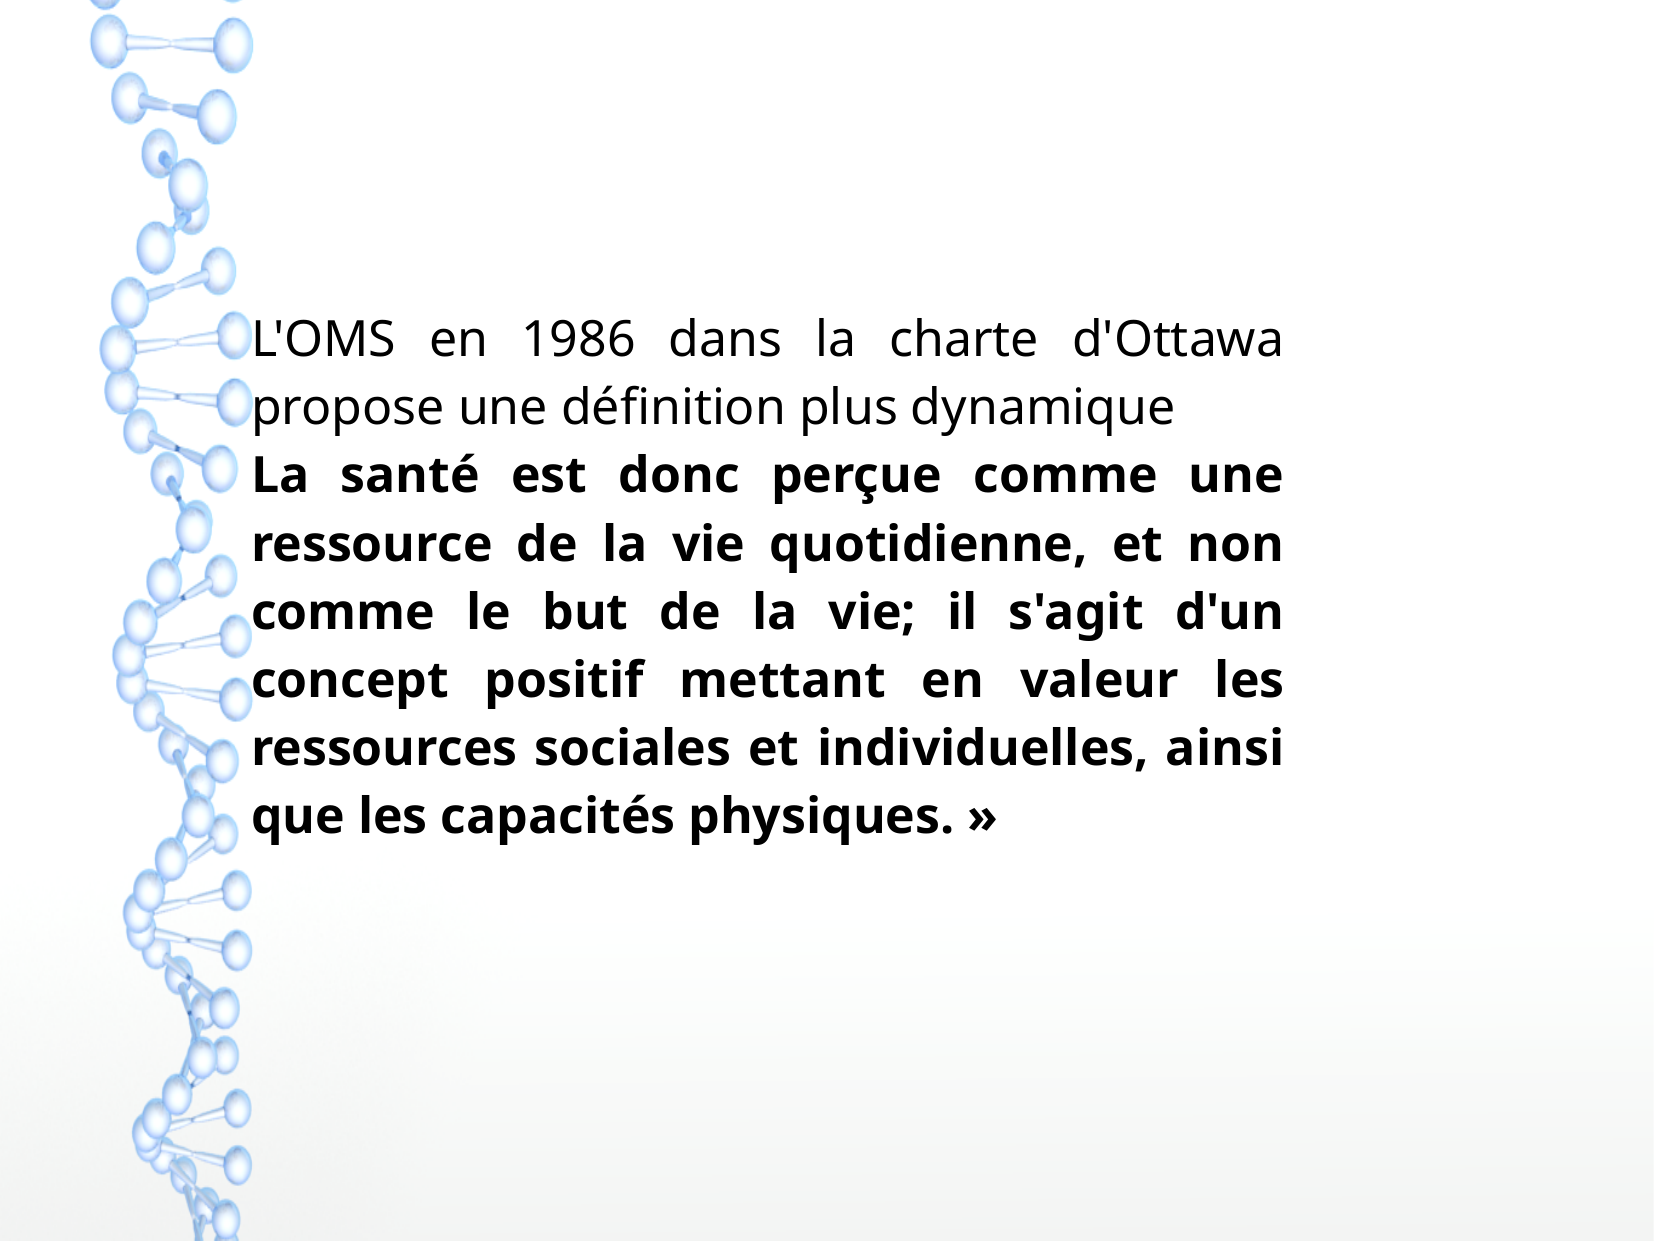

L'OMS en 1986 dans la charte d'Ottawa propose une définition plus dynamique
La santé est donc perçue comme une ressource de la vie quotidienne, et non comme le but de la vie; il s'agit d'un concept positif mettant en valeur les ressources sociales et individuelles, ainsi que les capacités physiques. »